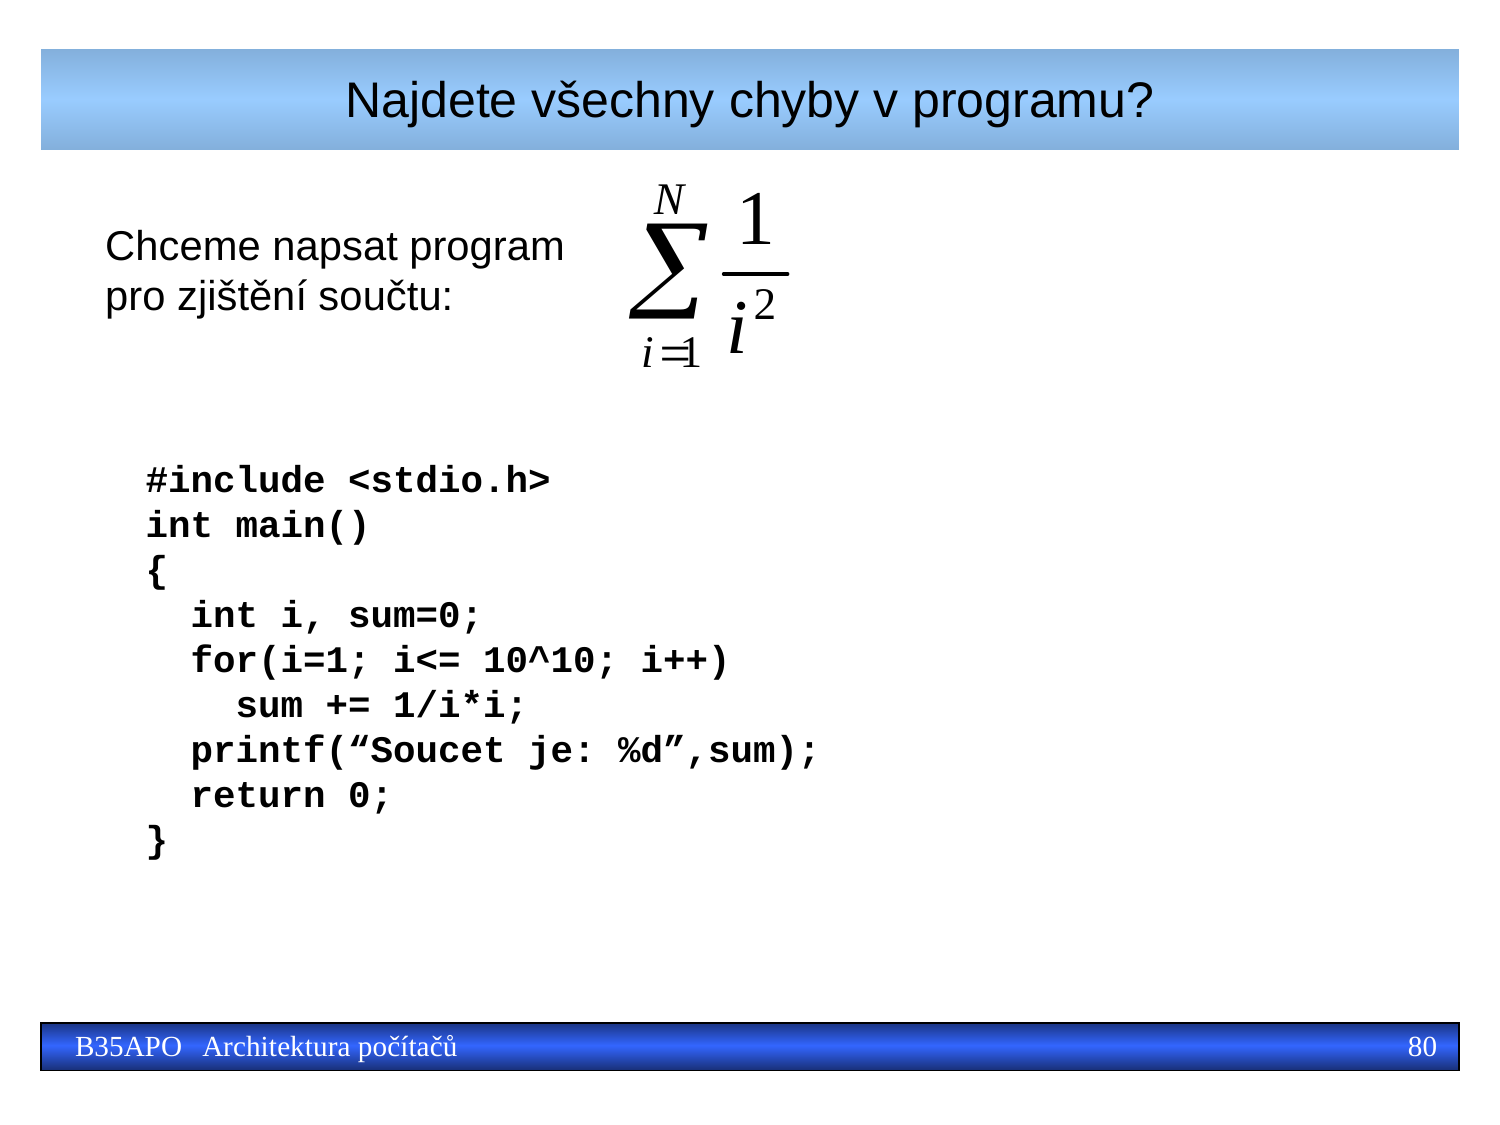

# Najdete všechny chyby v programu?
Chceme napsat program pro zjištění součtu:
#include <stdio.h>
int main()
{
 int i, sum=0;
 for(i=1; i<= 10^10; i++)
 sum += 1/i*i;
 printf(“Soucet je: %d”,sum);
 return 0;
}
B35APO Architektura počítačů
80